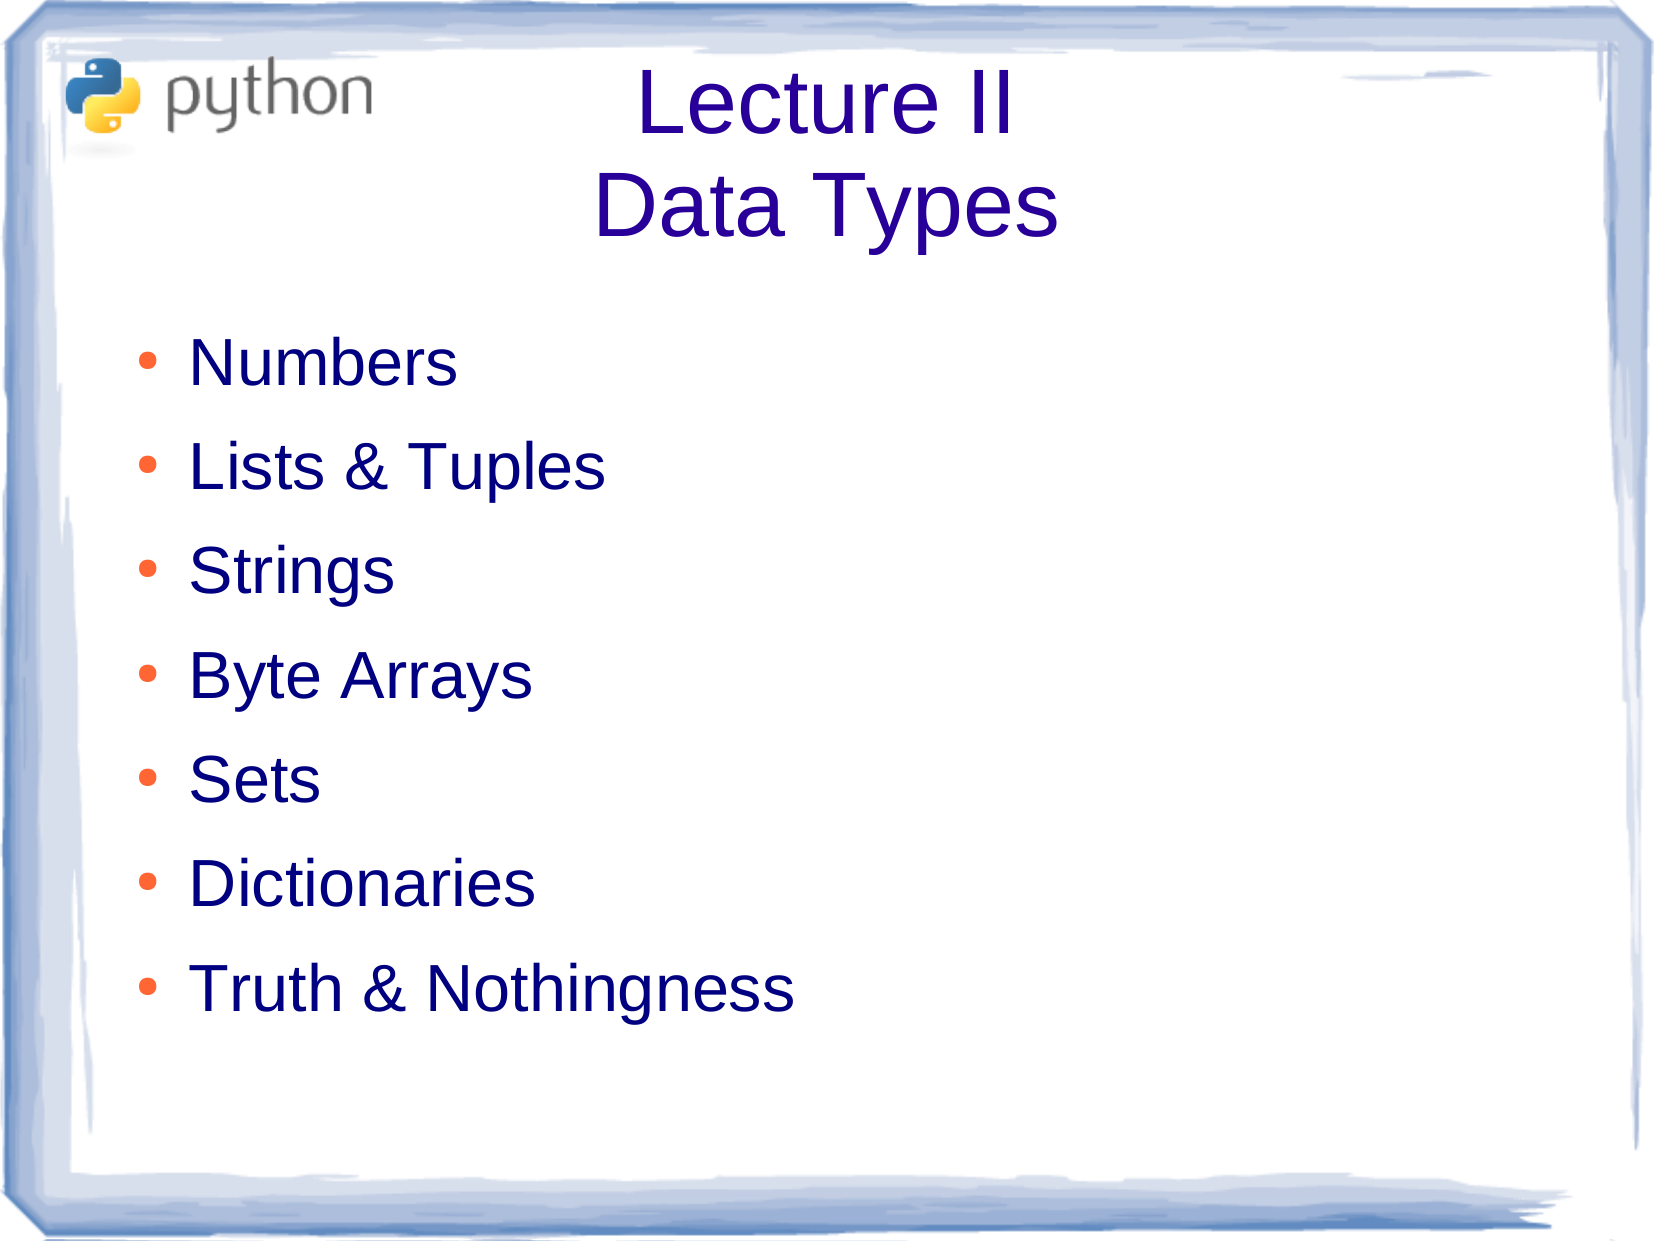

# Lecture II Data Types
Numbers
Lists & Tuples
Strings
Byte Arrays
Sets
Dictionaries
Truth & Nothingness